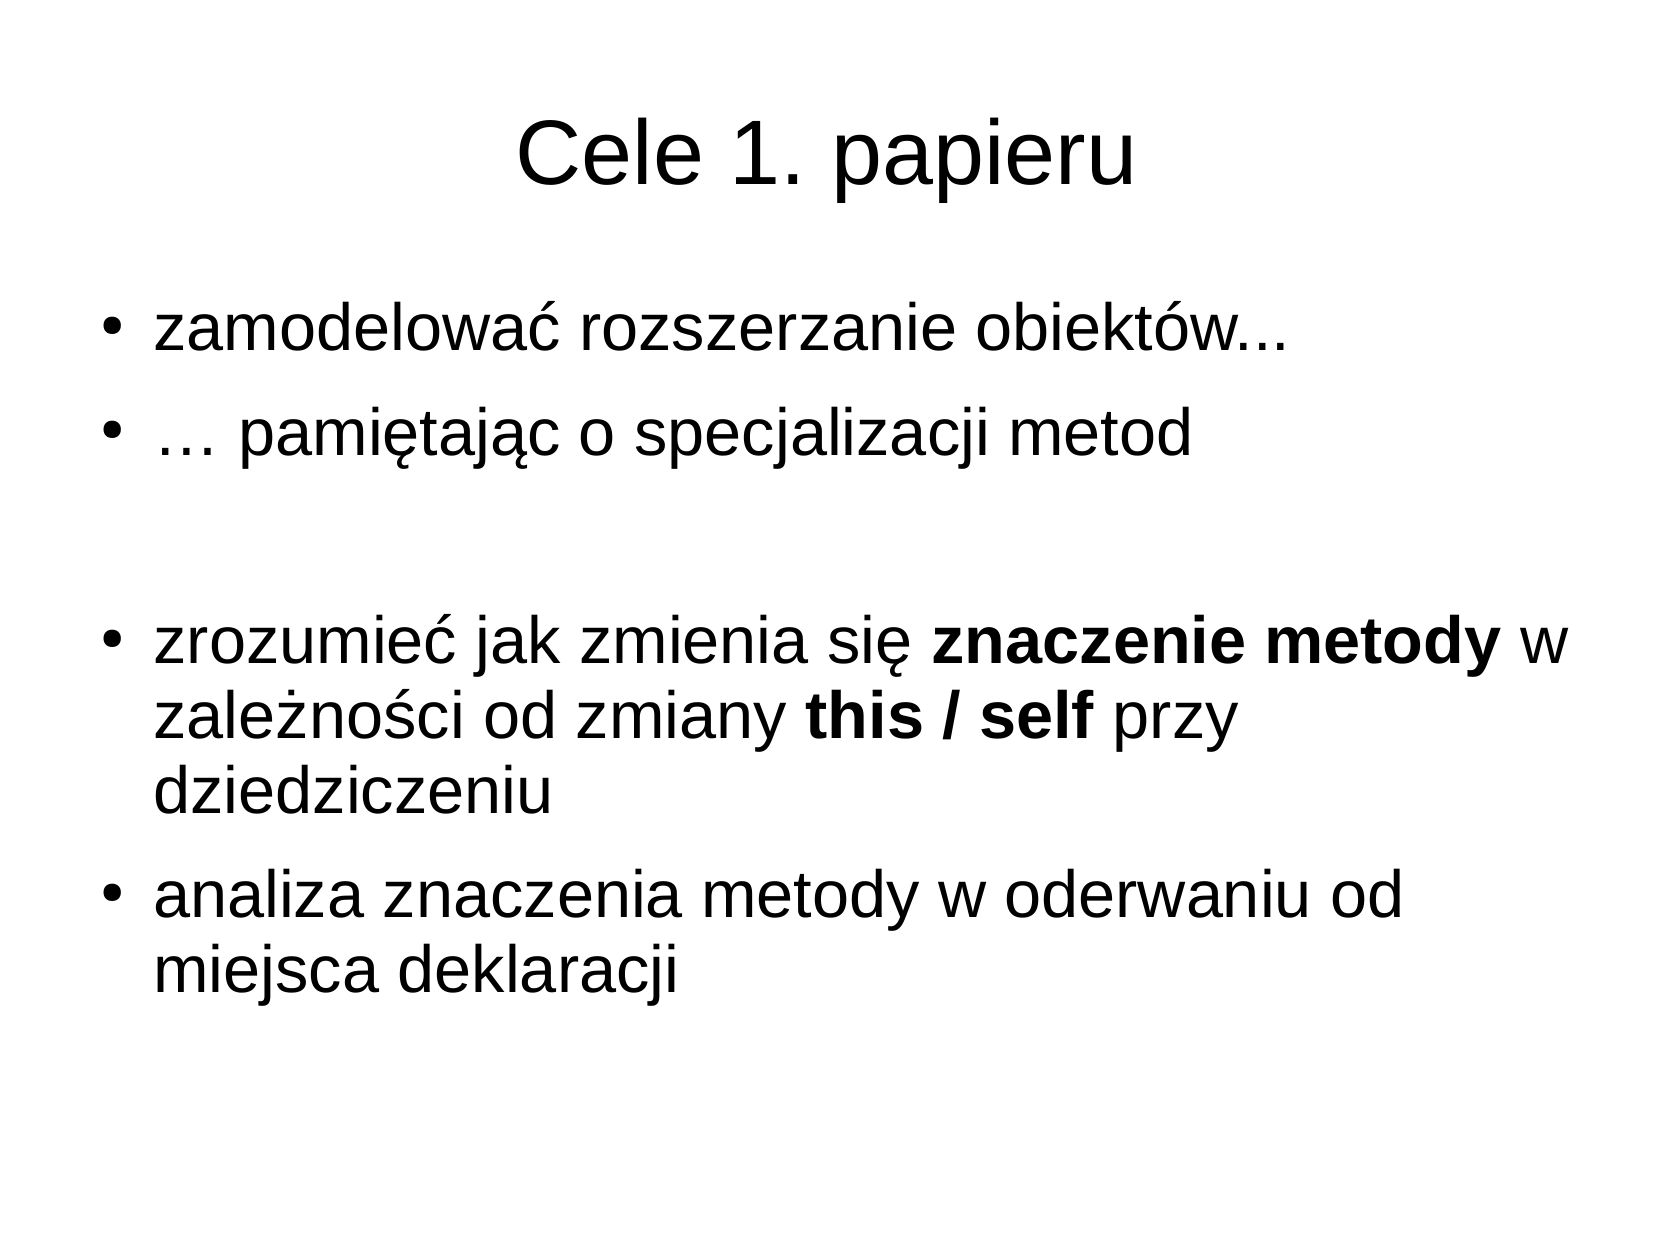

# Cele 1. papieru
zamodelować rozszerzanie obiektów...
… pamiętając o specjalizacji metod
zrozumieć jak zmienia się znaczenie metody w zależności od zmiany this / self przy dziedziczeniu
analiza znaczenia metody w oderwaniu od miejsca deklaracji